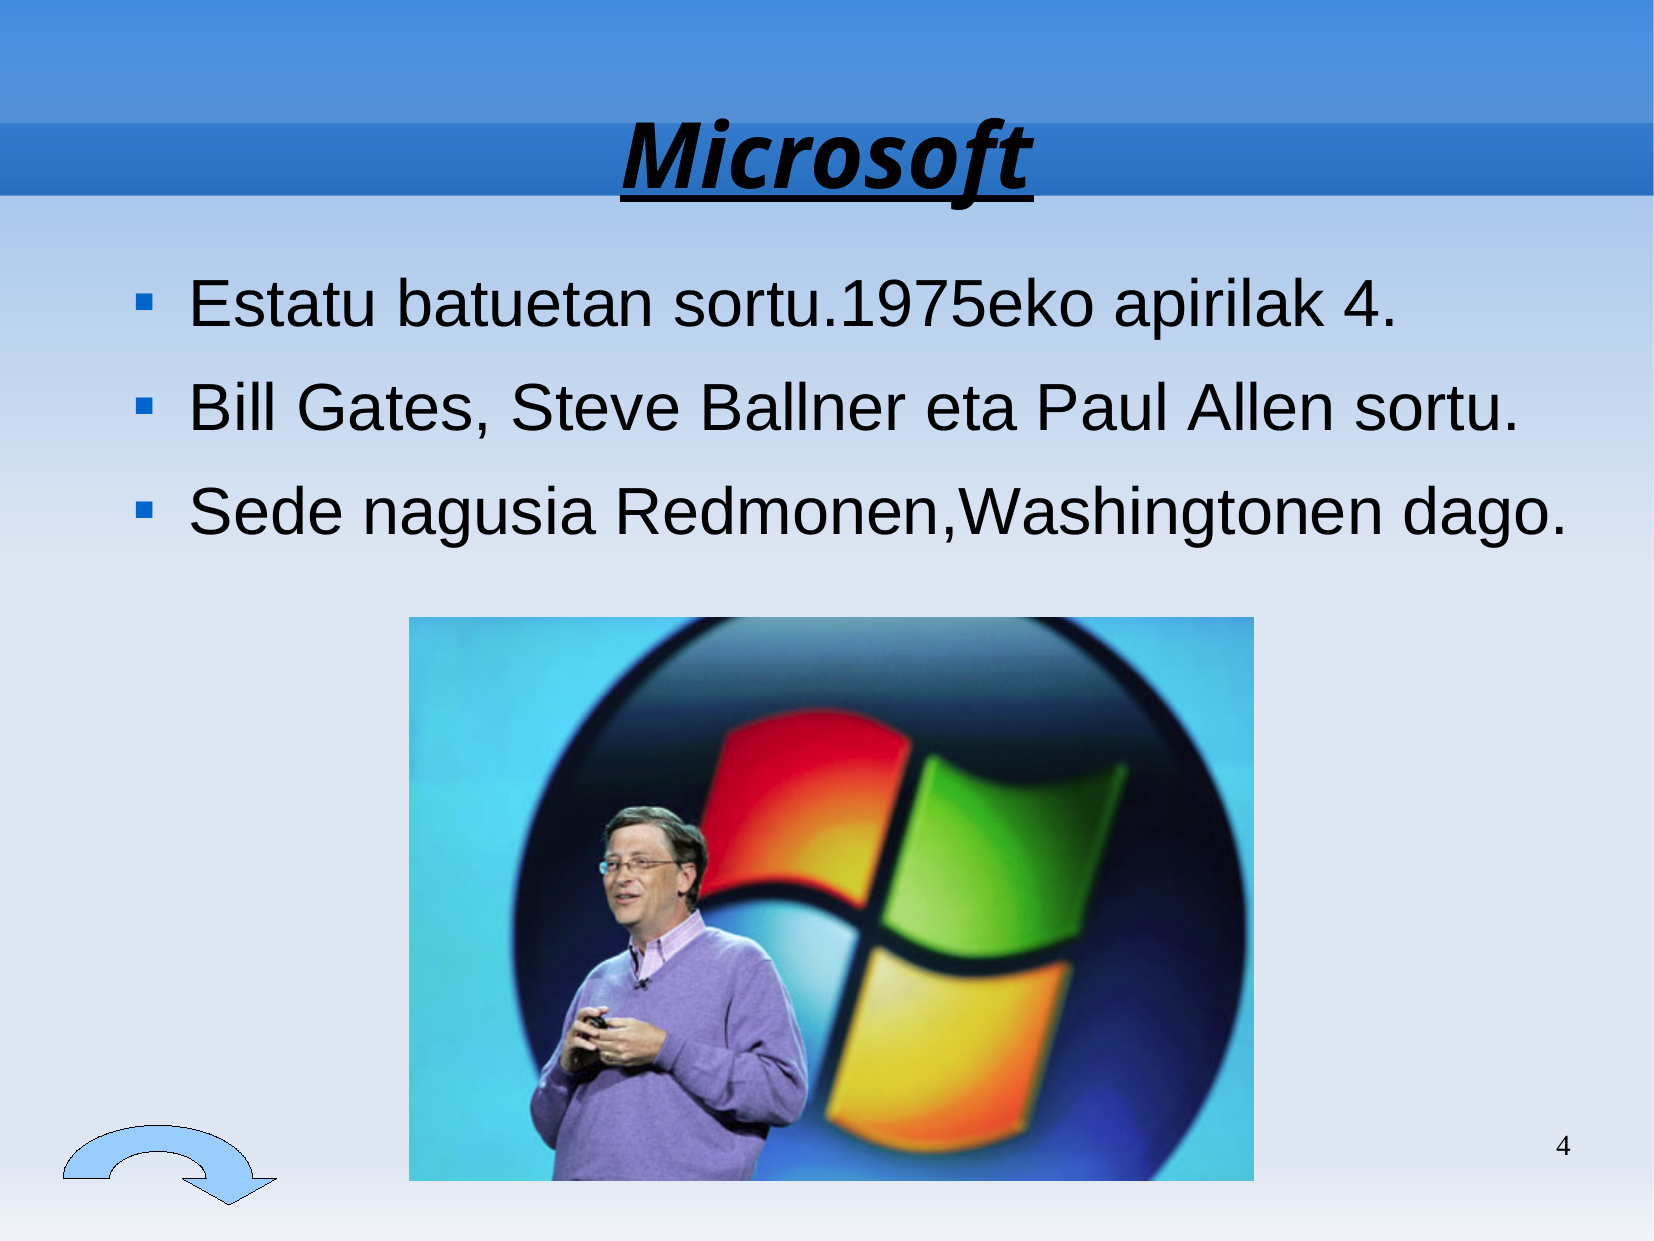

# Microsoft
Estatu batuetan sortu.1975eko apirilak 4.
Bill Gates, Steve Ballner eta Paul Allen sortu.
Sede nagusia Redmonen,Washingtonen dago.
4